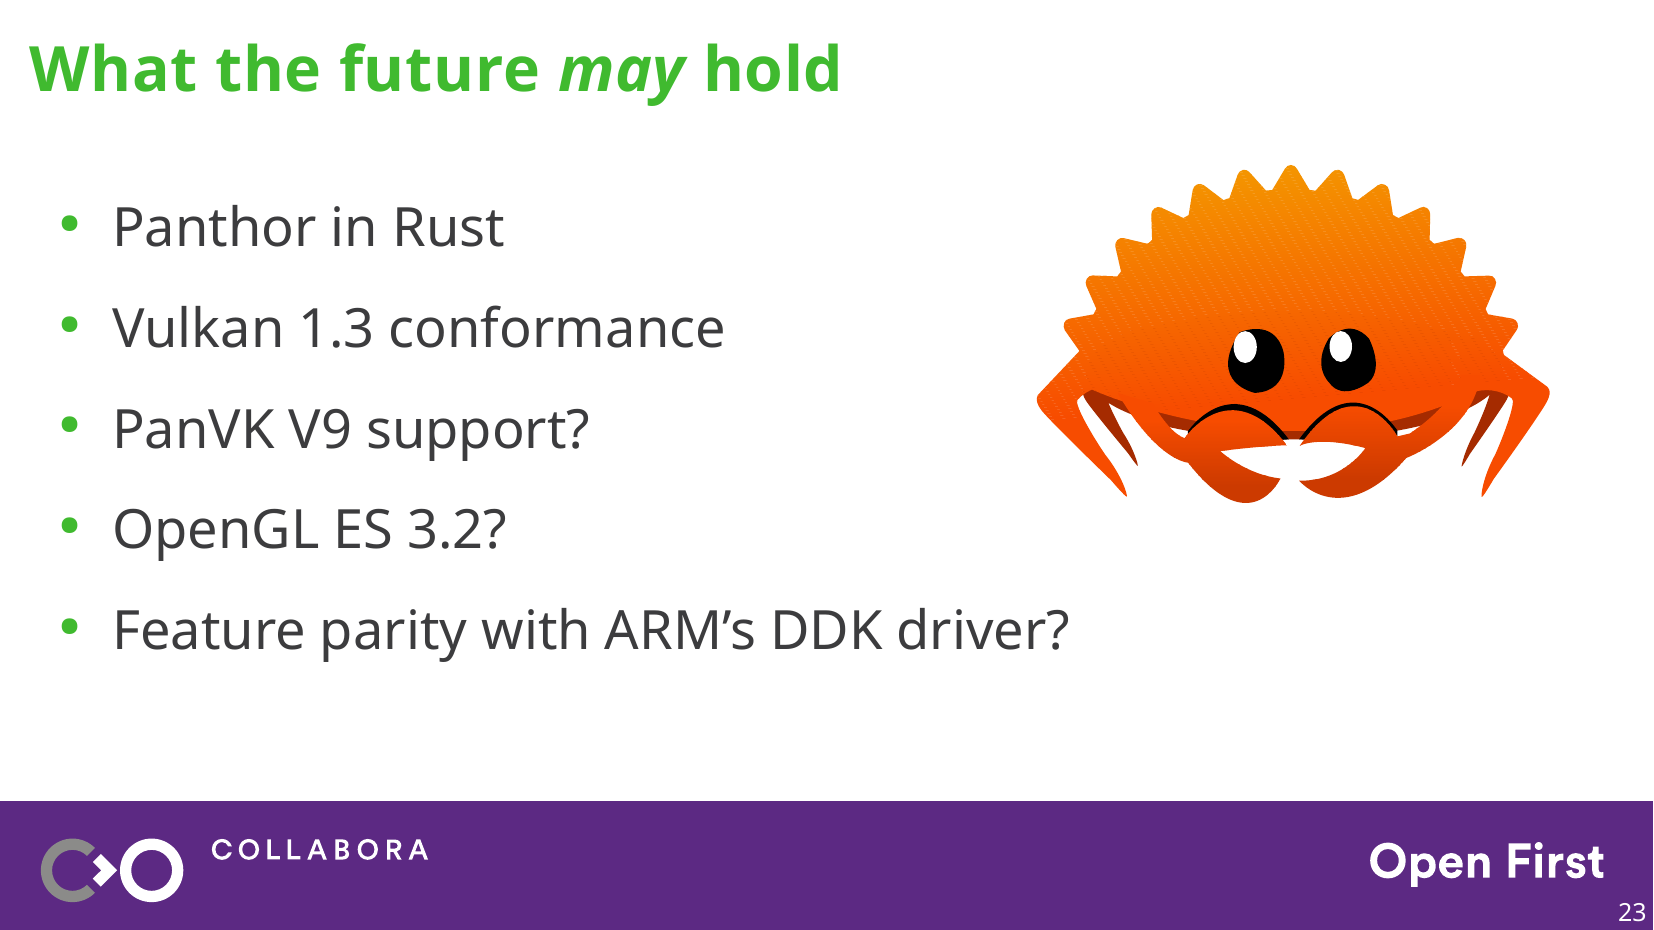

# What the future may hold
Panthor in Rust
Vulkan 1.3 conformance
PanVK V9 support?
OpenGL ES 3.2?
Feature parity with ARM’s DDK driver?